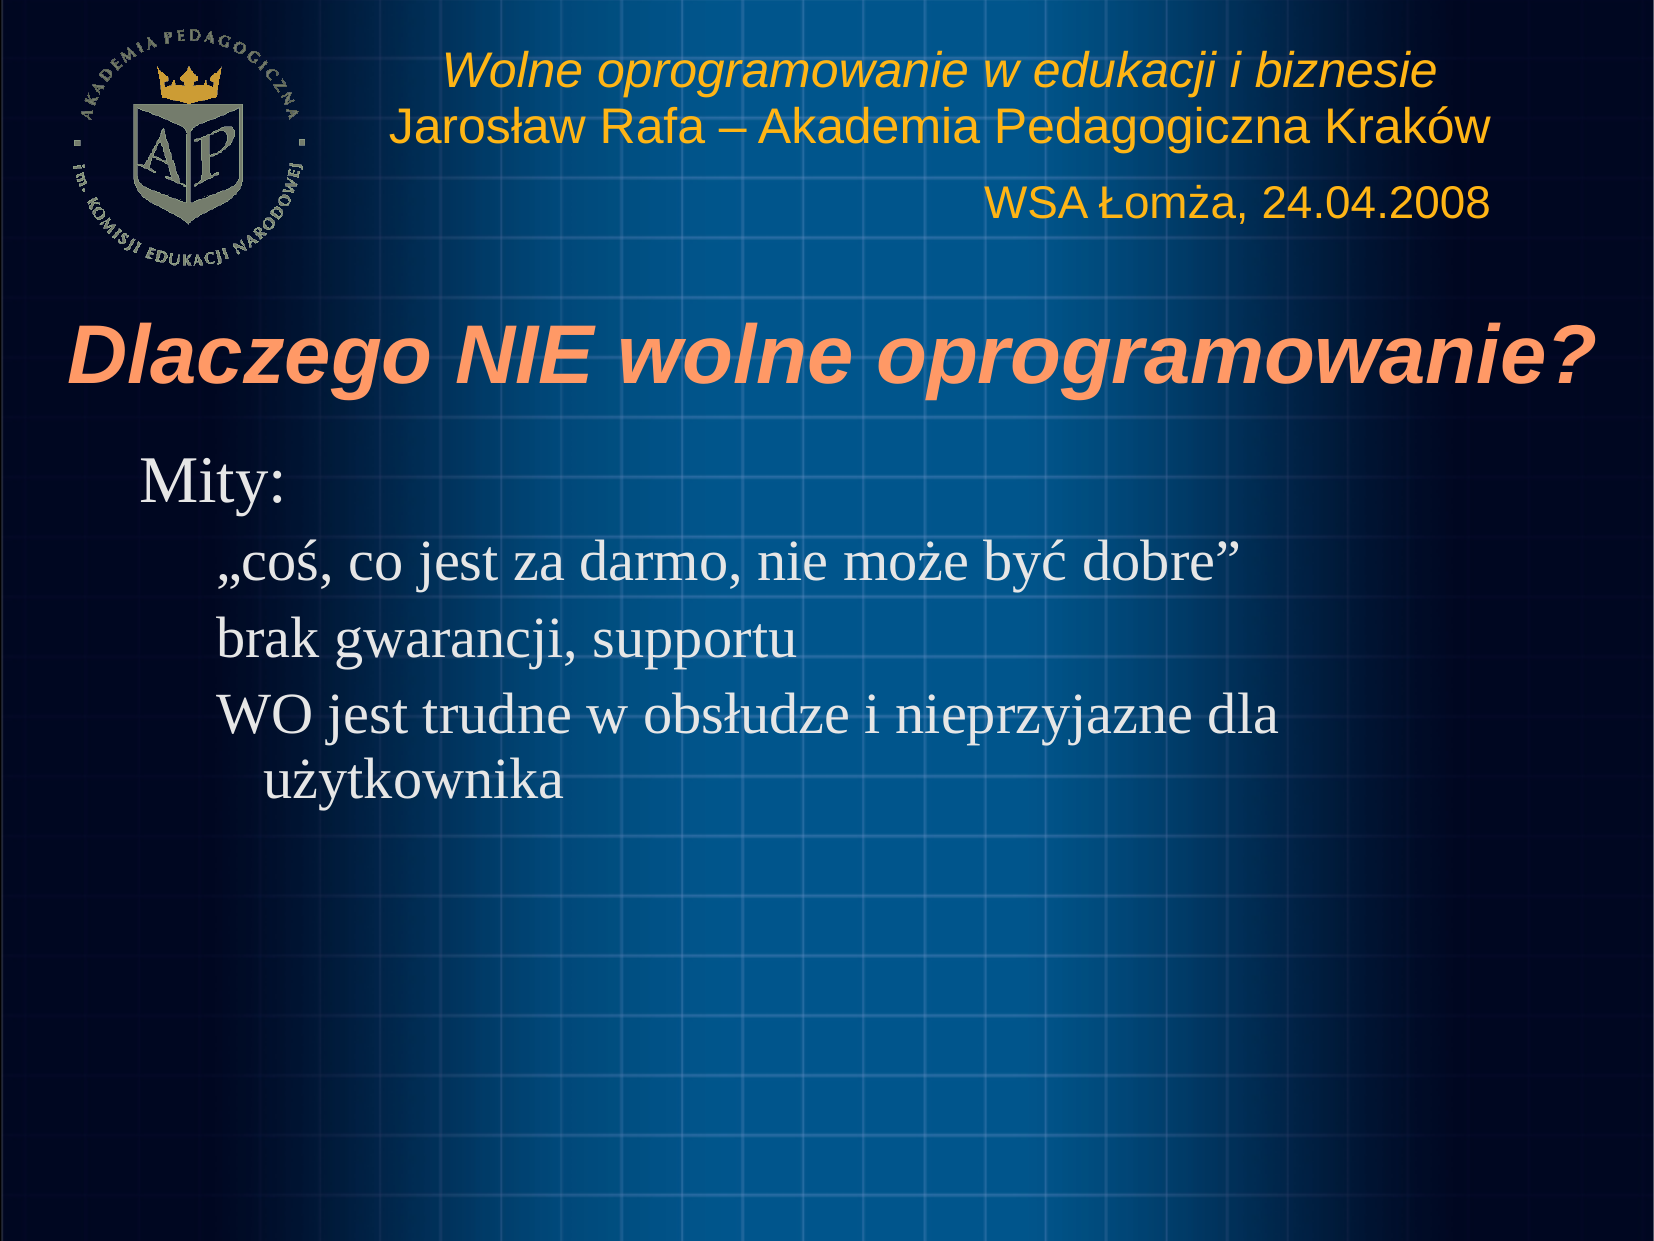

# Dlaczego NIE wolne oprogramowanie?
Mity:
„coś, co jest za darmo, nie może być dobre”
brak gwarancji, supportu
WO jest trudne w obsłudze i nieprzyjazne dla użytkownika